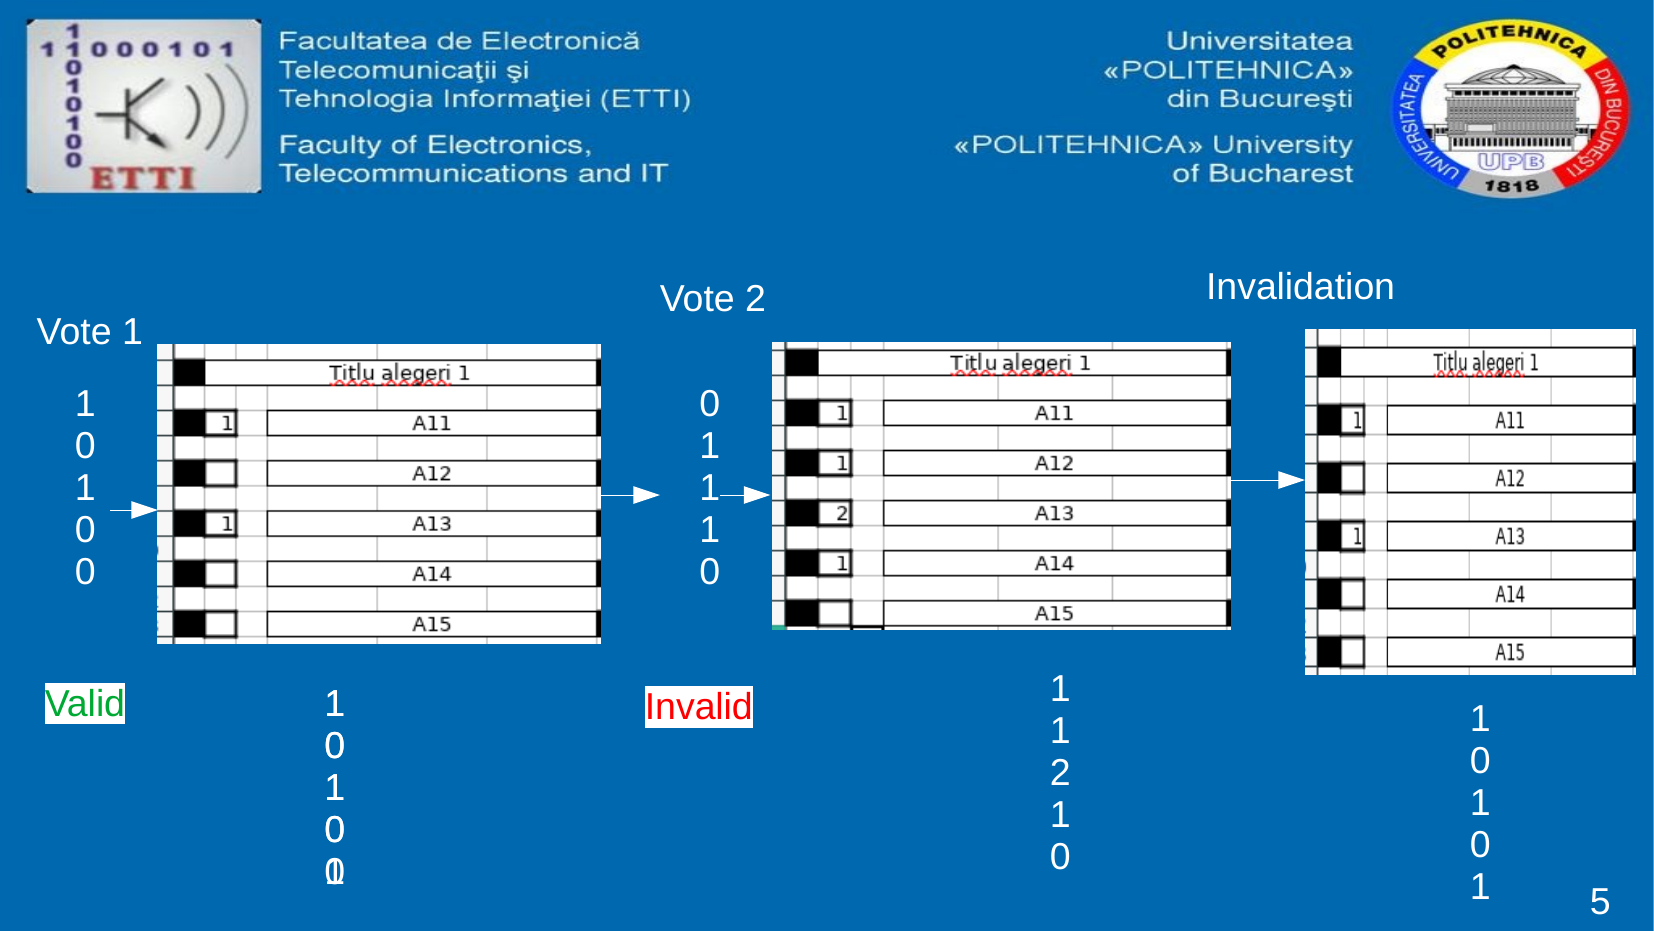

Invalidation
Vote 2
Vote 1
1
0
1
0
0
0
1
1
1
0
1
1
2
1
0
Valid
1
0
1
0
0
1
0
1
0
1
Invalid
1
0
1
0
1
5